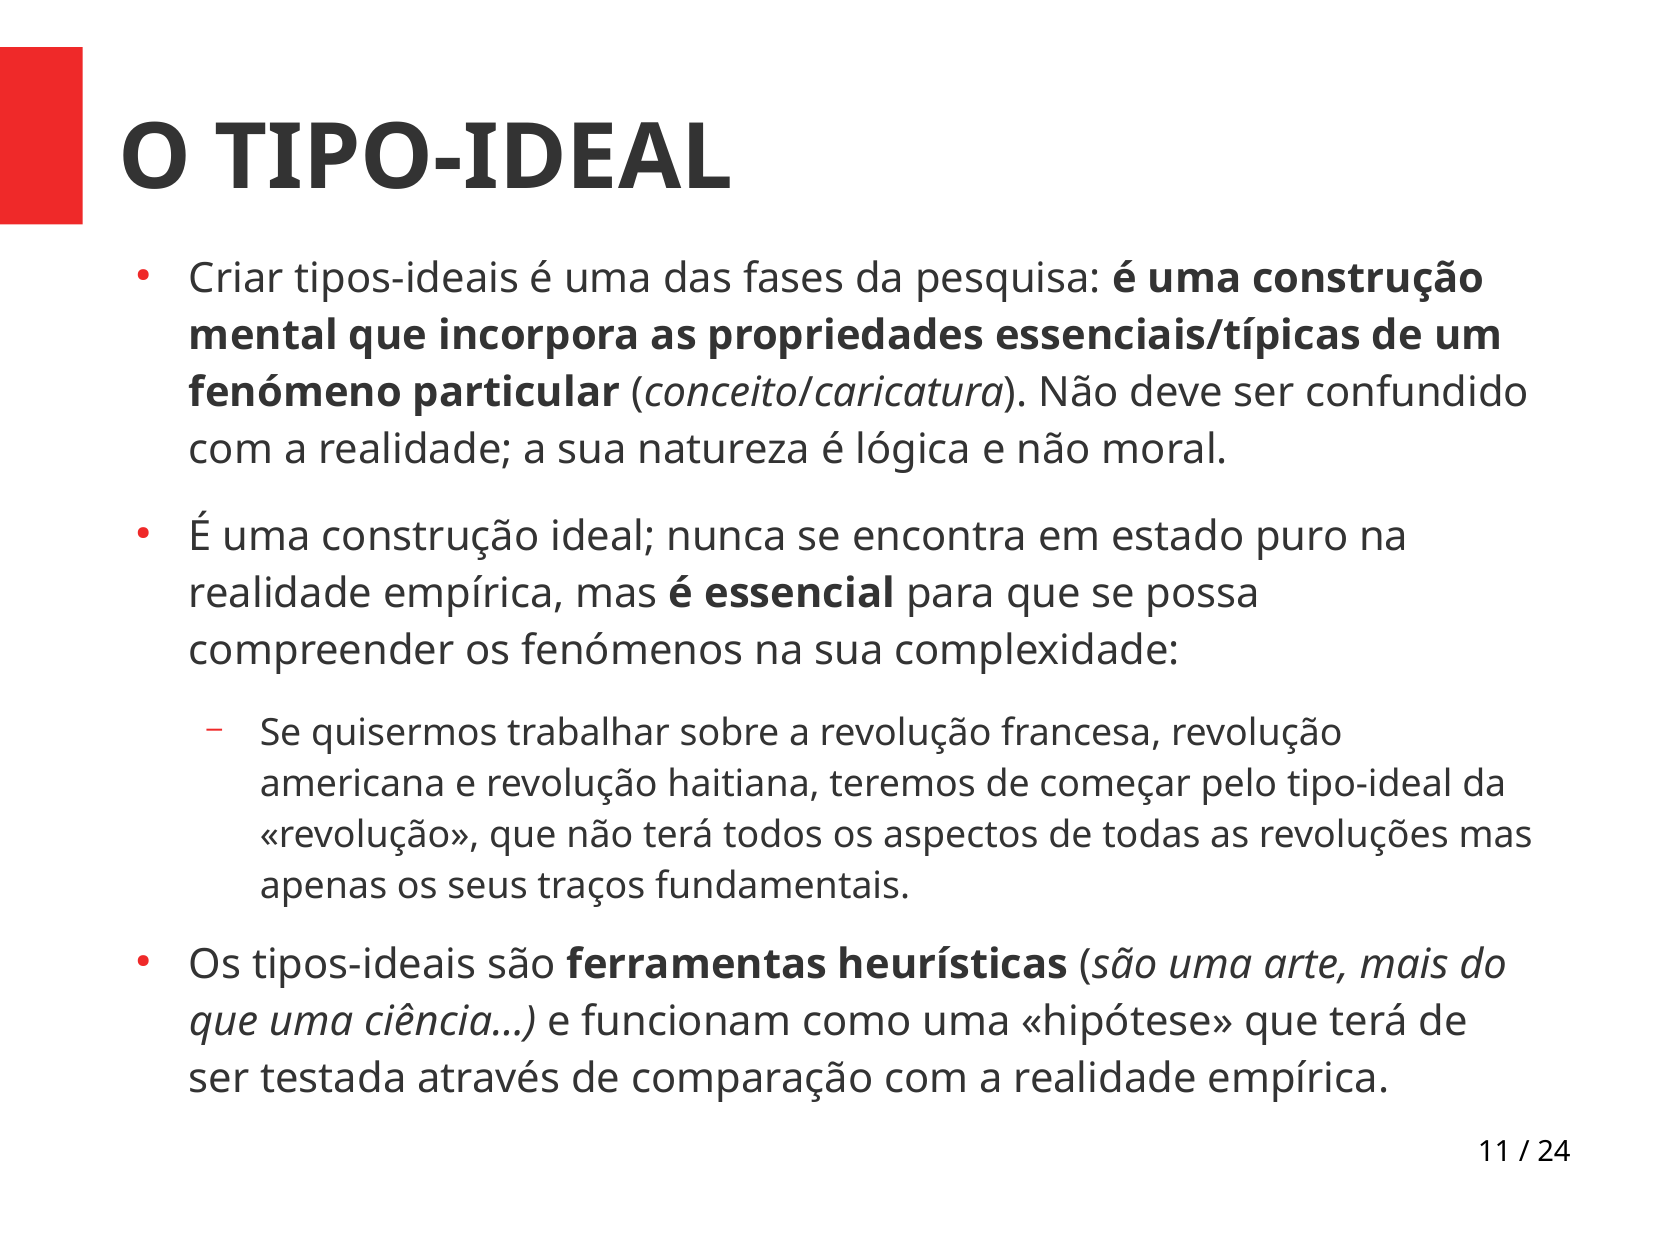

# O TIPO-IDEAL
Criar tipos-ideais é uma das fases da pesquisa: é uma construção mental que incorpora as propriedades essenciais/típicas de um fenómeno particular (conceito/caricatura). Não deve ser confundido com a realidade; a sua natureza é lógica e não moral.
É uma construção ideal; nunca se encontra em estado puro na realidade empírica, mas é essencial para que se possa compreender os fenómenos na sua complexidade:
Se quisermos trabalhar sobre a revolução francesa, revolução americana e revolução haitiana, teremos de começar pelo tipo-ideal da «revolução», que não terá todos os aspectos de todas as revoluções mas apenas os seus traços fundamentais.
Os tipos-ideais são ferramentas heurísticas (são uma arte, mais do que uma ciência…) e funcionam como uma «hipótese» que terá de ser testada através de comparação com a realidade empírica.
11